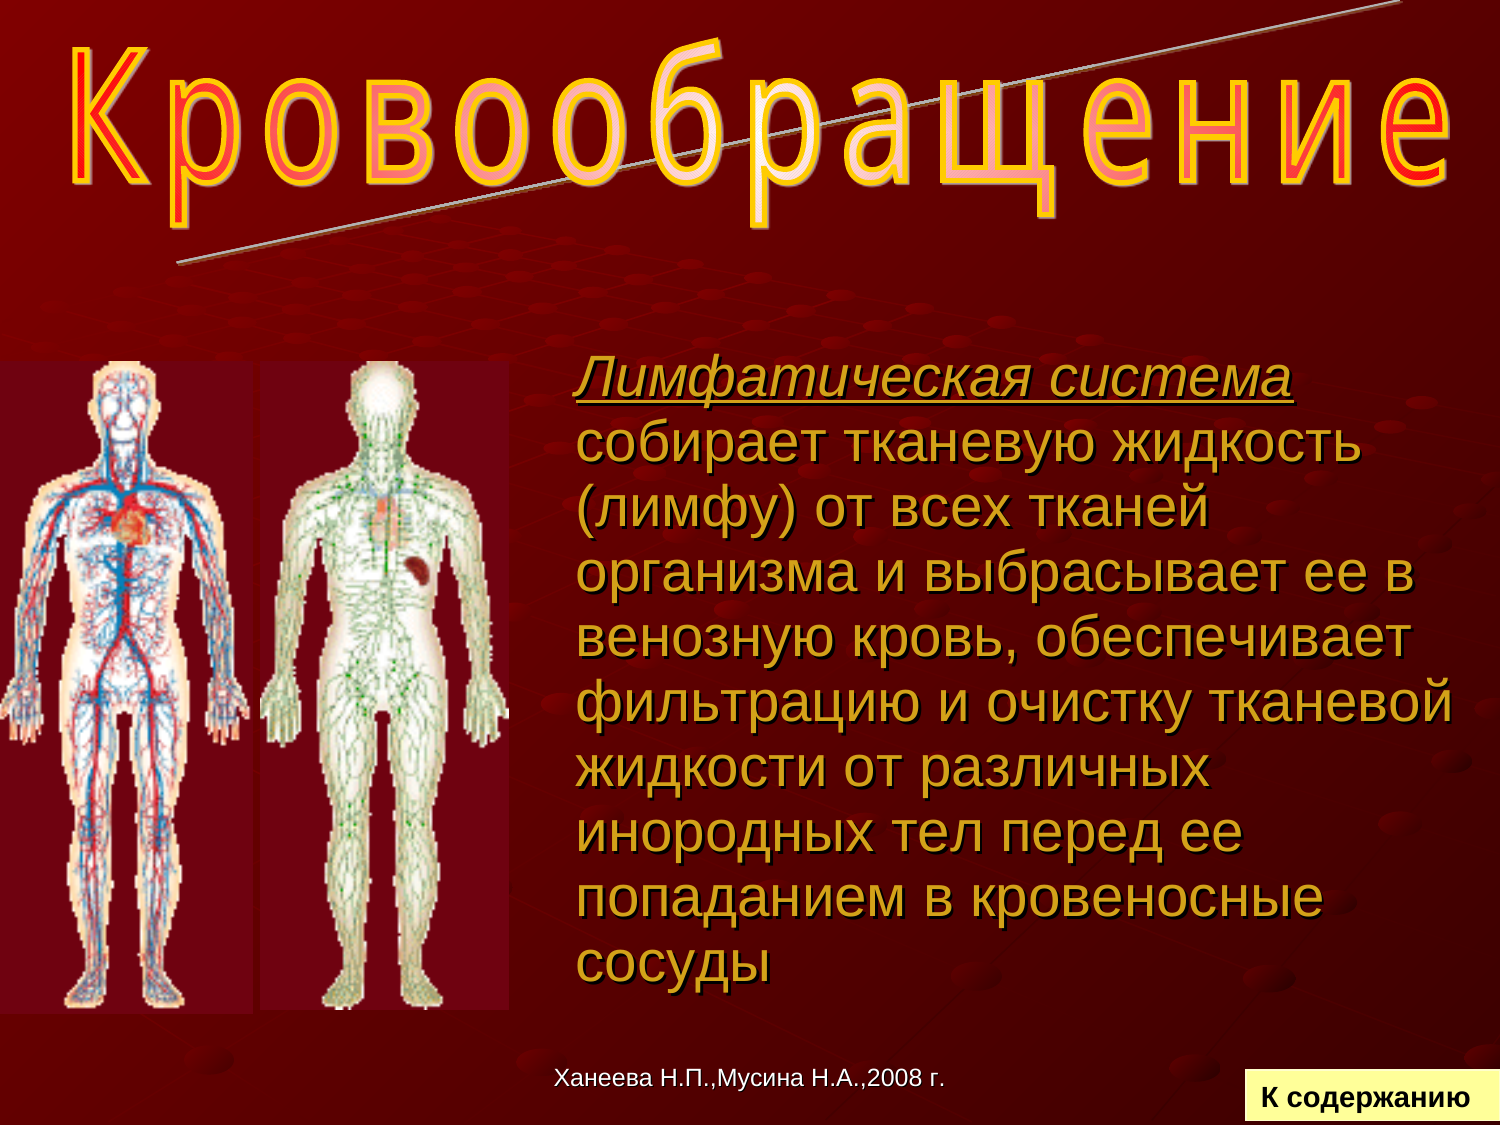

Кровообращение
Кровообращение
# Лимфатическая система собирает тканевую жидкость (лимфу) от всех тканей организма и выбрасывает ее в венозную кровь, обеспечивает фильтрацию и очистку тканевой жидкости от различных инородных тел перед ее попаданием в кровеносные сосуды
Ханеева Н.П.,Мусина Н.А.,2008 г.
К содержанию